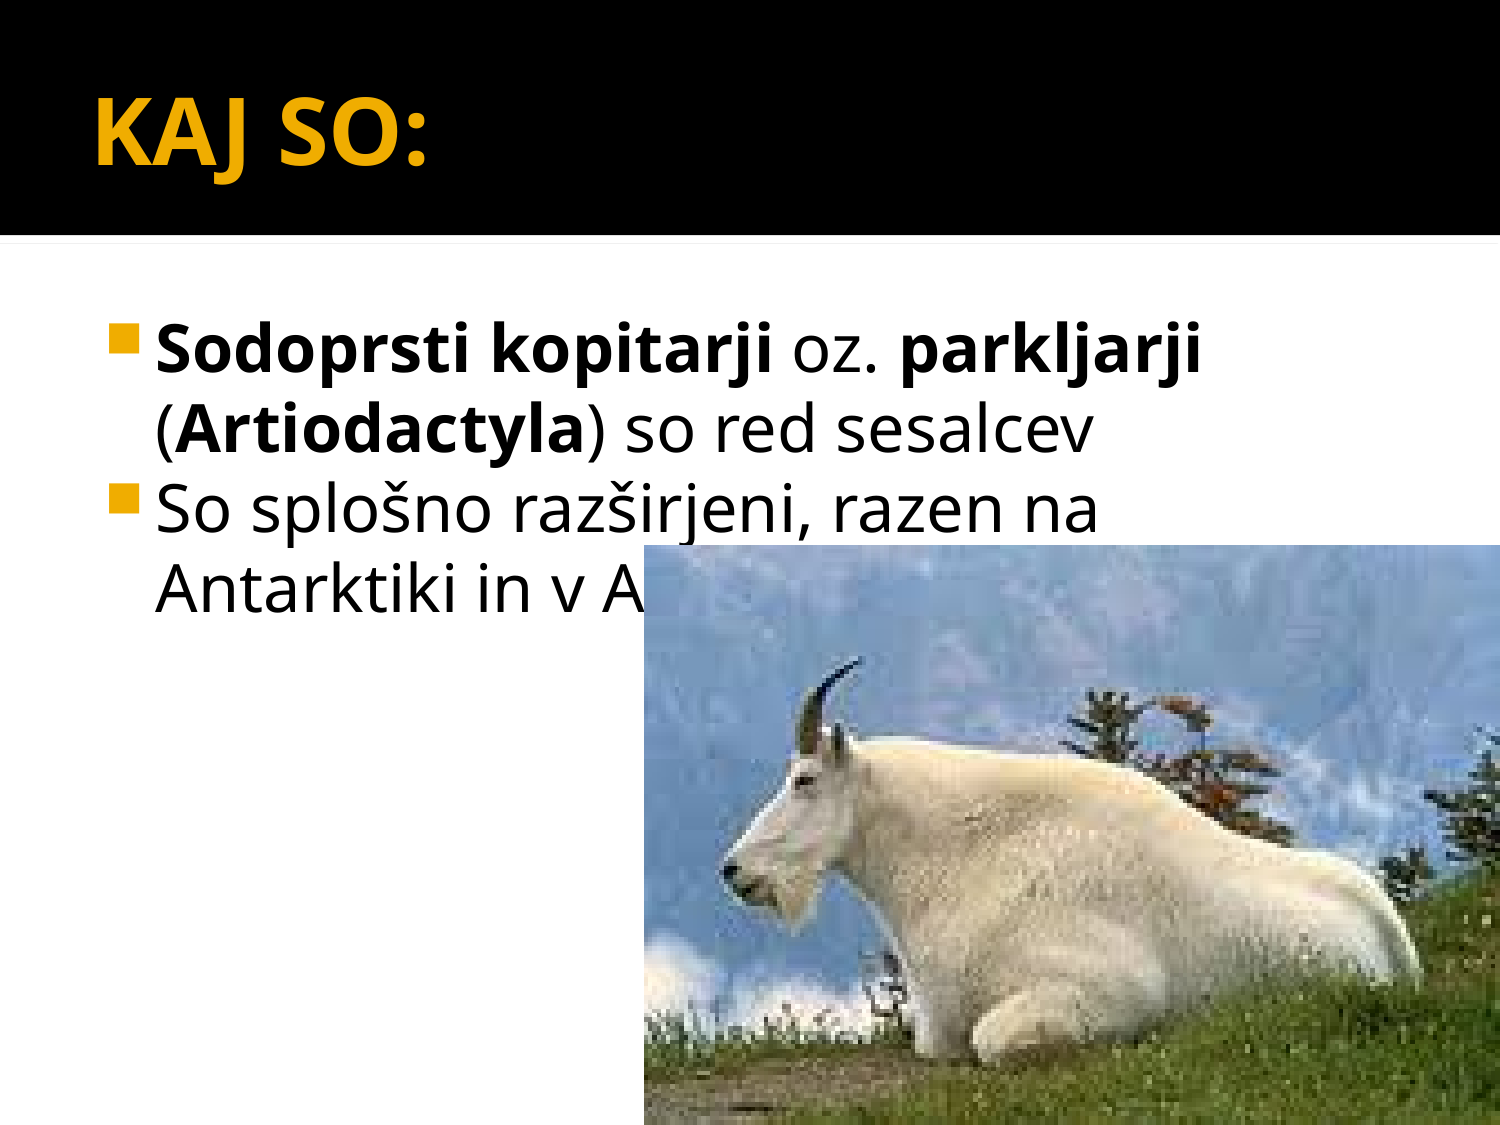

# KAJ SO:
Sodoprsti kopitarji oz. parkljarji (Artiodactyla) so red sesalcev
So splošno razširjeni, razen na Antarktiki in v Avstraliji